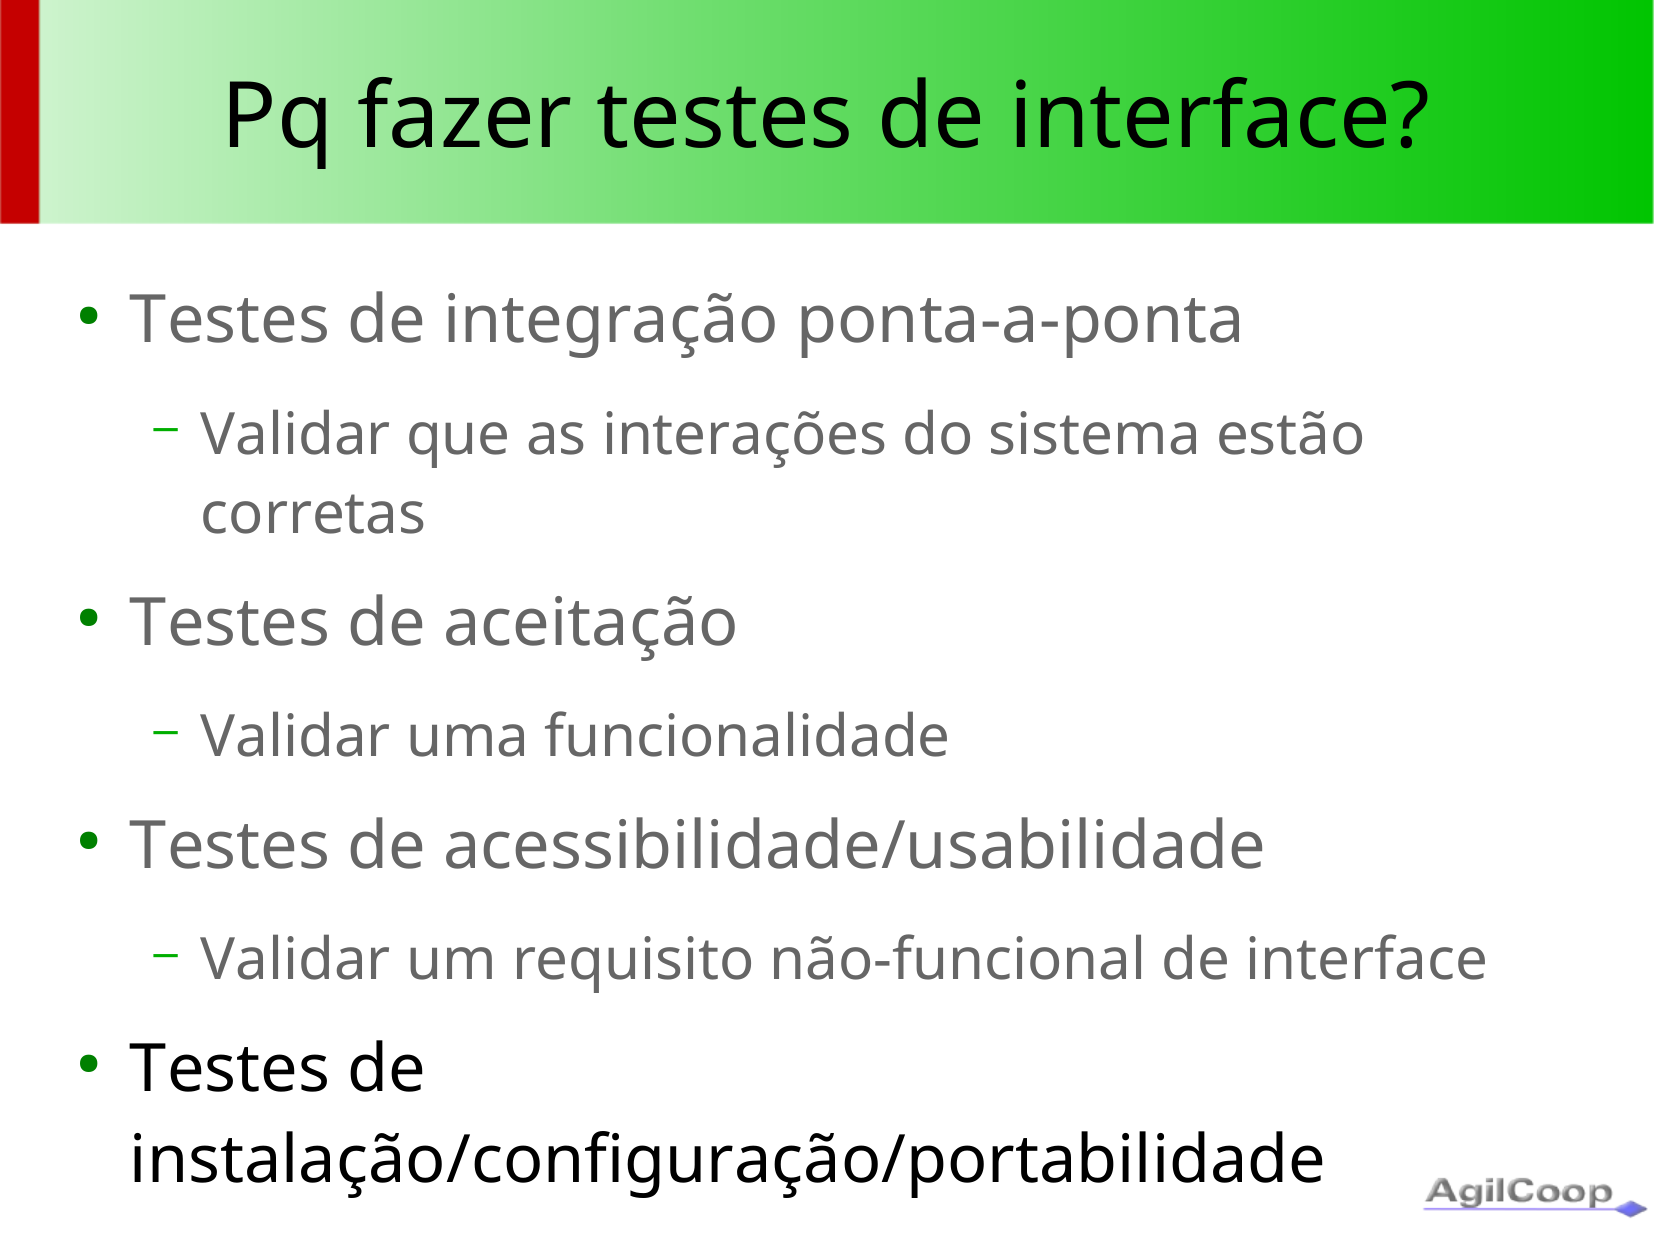

# Pq fazer testes de interface?
Testes de integração ponta-a-ponta
Validar que as interações do sistema estão corretas
Testes de aceitação
Validar uma funcionalidade
Testes de acessibilidade/usabilidade
Validar um requisito não-funcional de interface
Testes de instalação/configuração/portabilidade
Validar que a instalação está correta